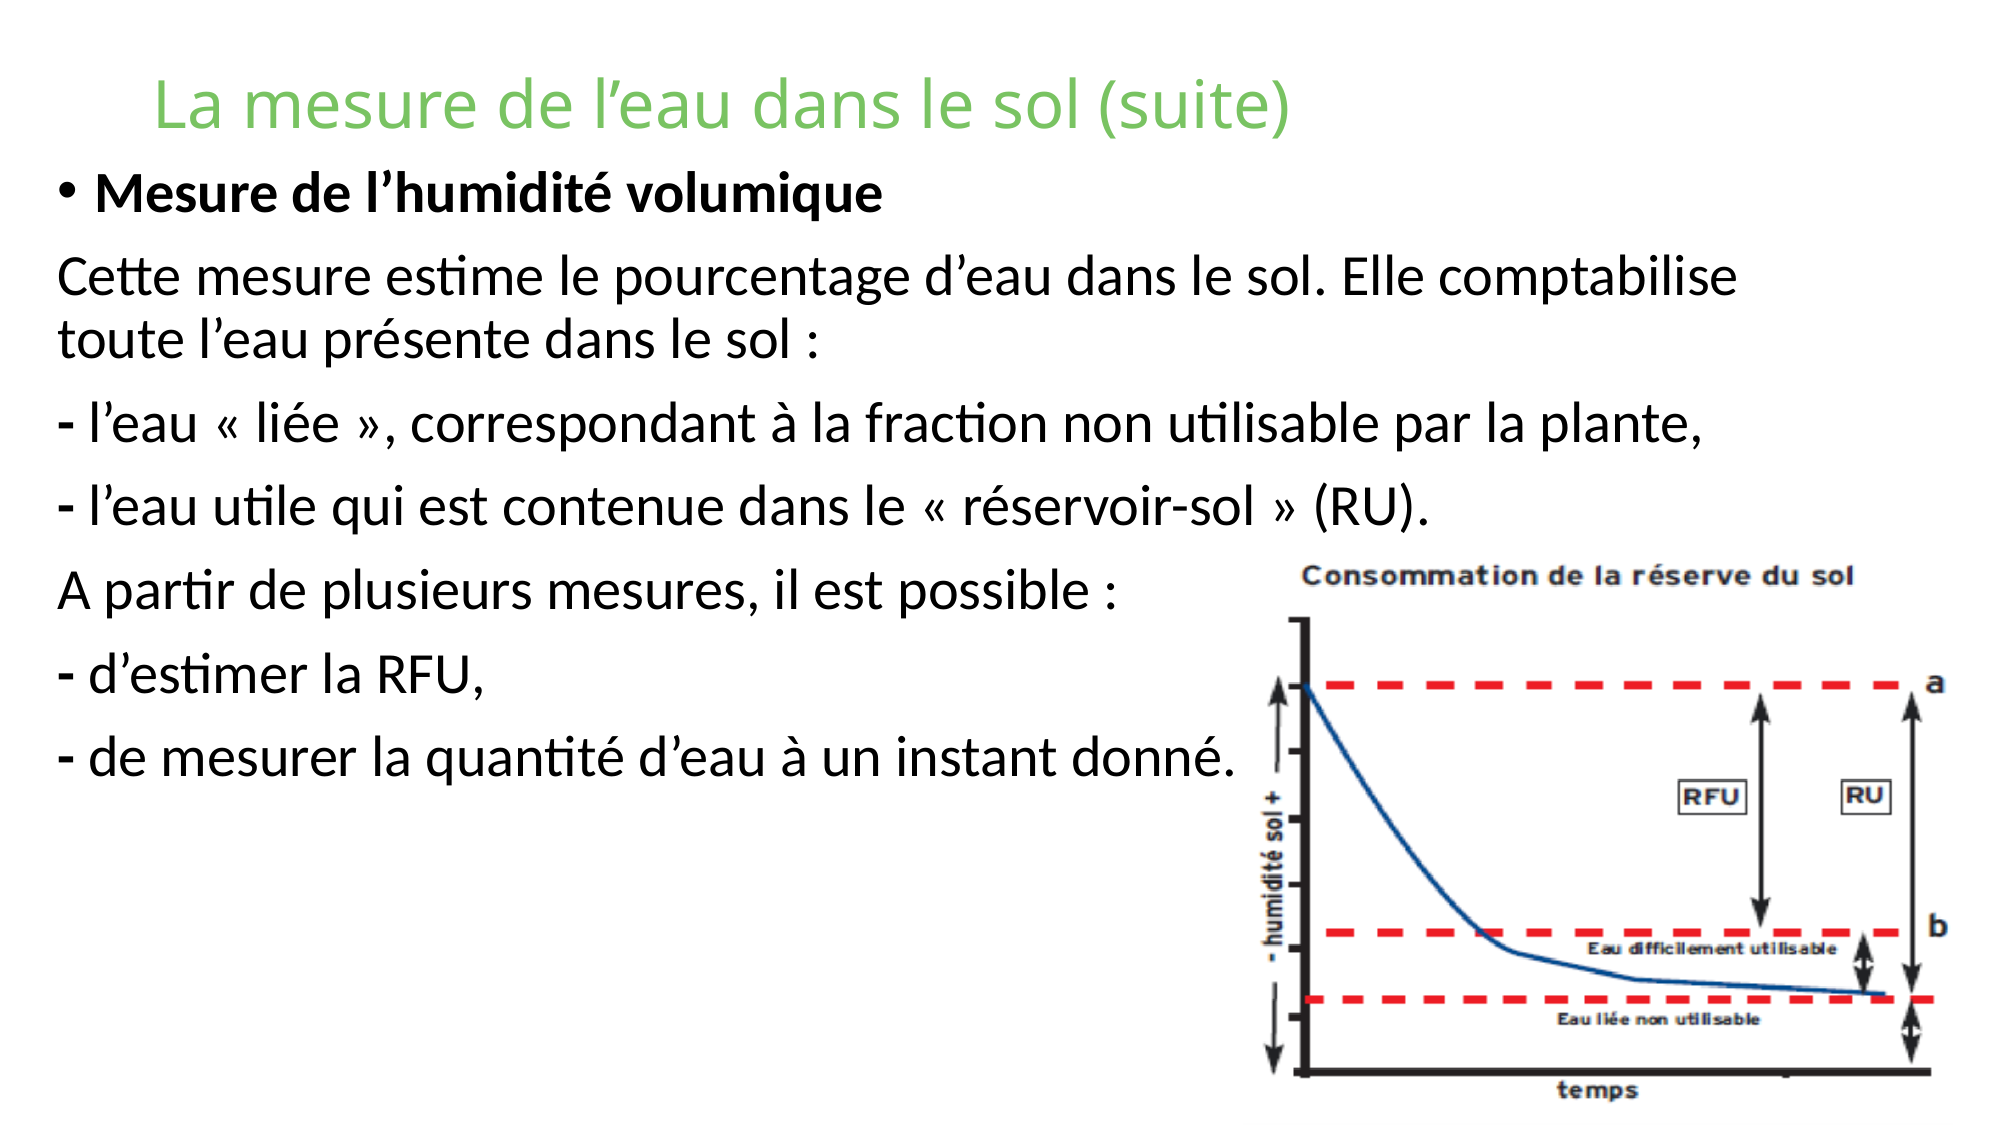

# La mesure de l’eau dans le sol (suite)
Mesure de l’humidité volumique
Cette mesure estime le pourcentage d’eau dans le sol. Elle comptabilise toute l’eau présente dans le sol :
- l’eau « liée », correspondant à la fraction non utilisable par la plante,
- l’eau utile qui est contenue dans le « réservoir-sol » (RU).
A partir de plusieurs mesures, il est possible :
- d’estimer la RFU,
- de mesurer la quantité d’eau à un instant donné.